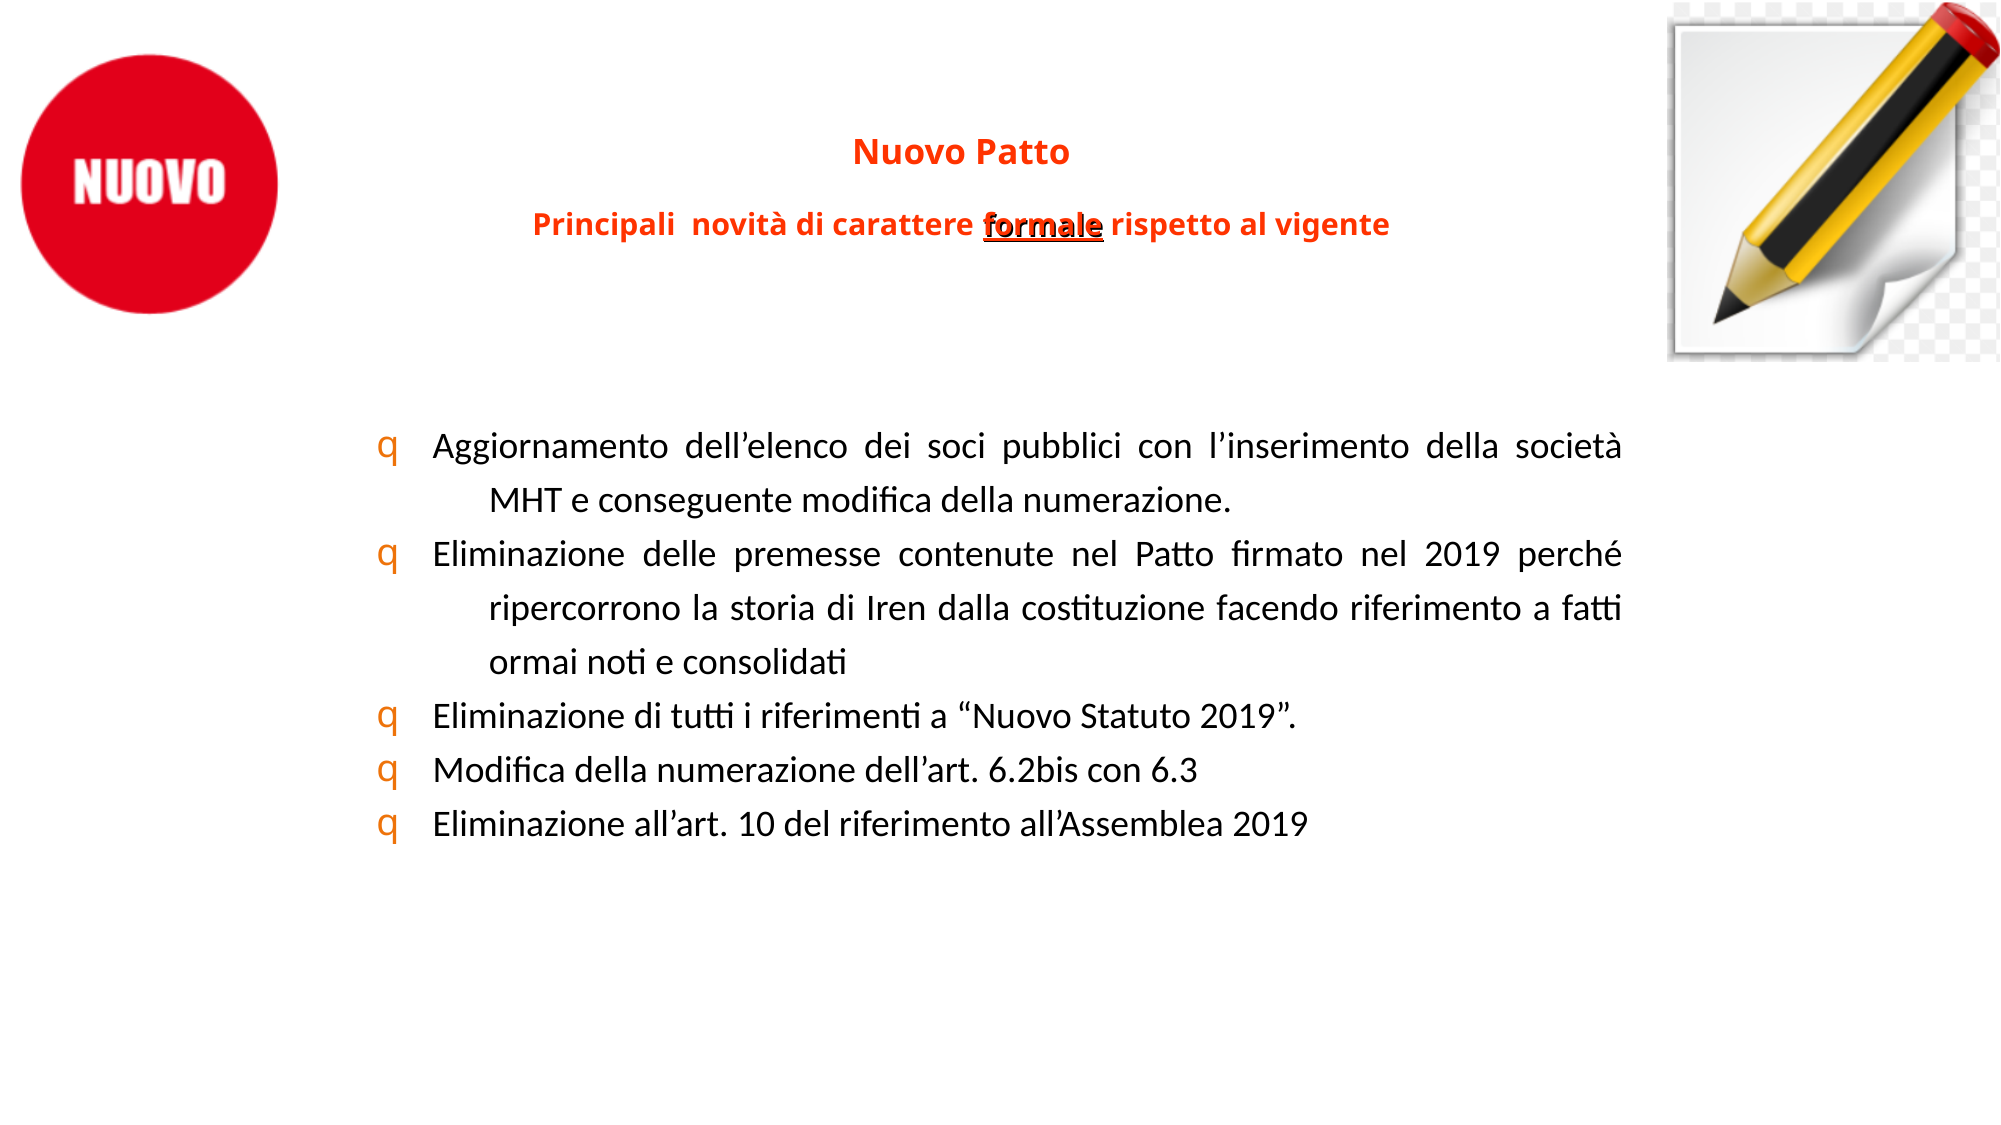

# Nuovo Patto Principali novità di carattere formale rispetto al vigente
Aggiornamento dell’elenco dei soci pubblici con l’inserimento della società MHT e conseguente modifica della numerazione.
Eliminazione delle premesse contenute nel Patto firmato nel 2019 perché ripercorrono la storia di Iren dalla costituzione facendo riferimento a fatti ormai noti e consolidati
Eliminazione di tutti i riferimenti a “Nuovo Statuto 2019”.
Modifica della numerazione dell’art. 6.2bis con 6.3
Eliminazione all’art. 10 del riferimento all’Assemblea 2019